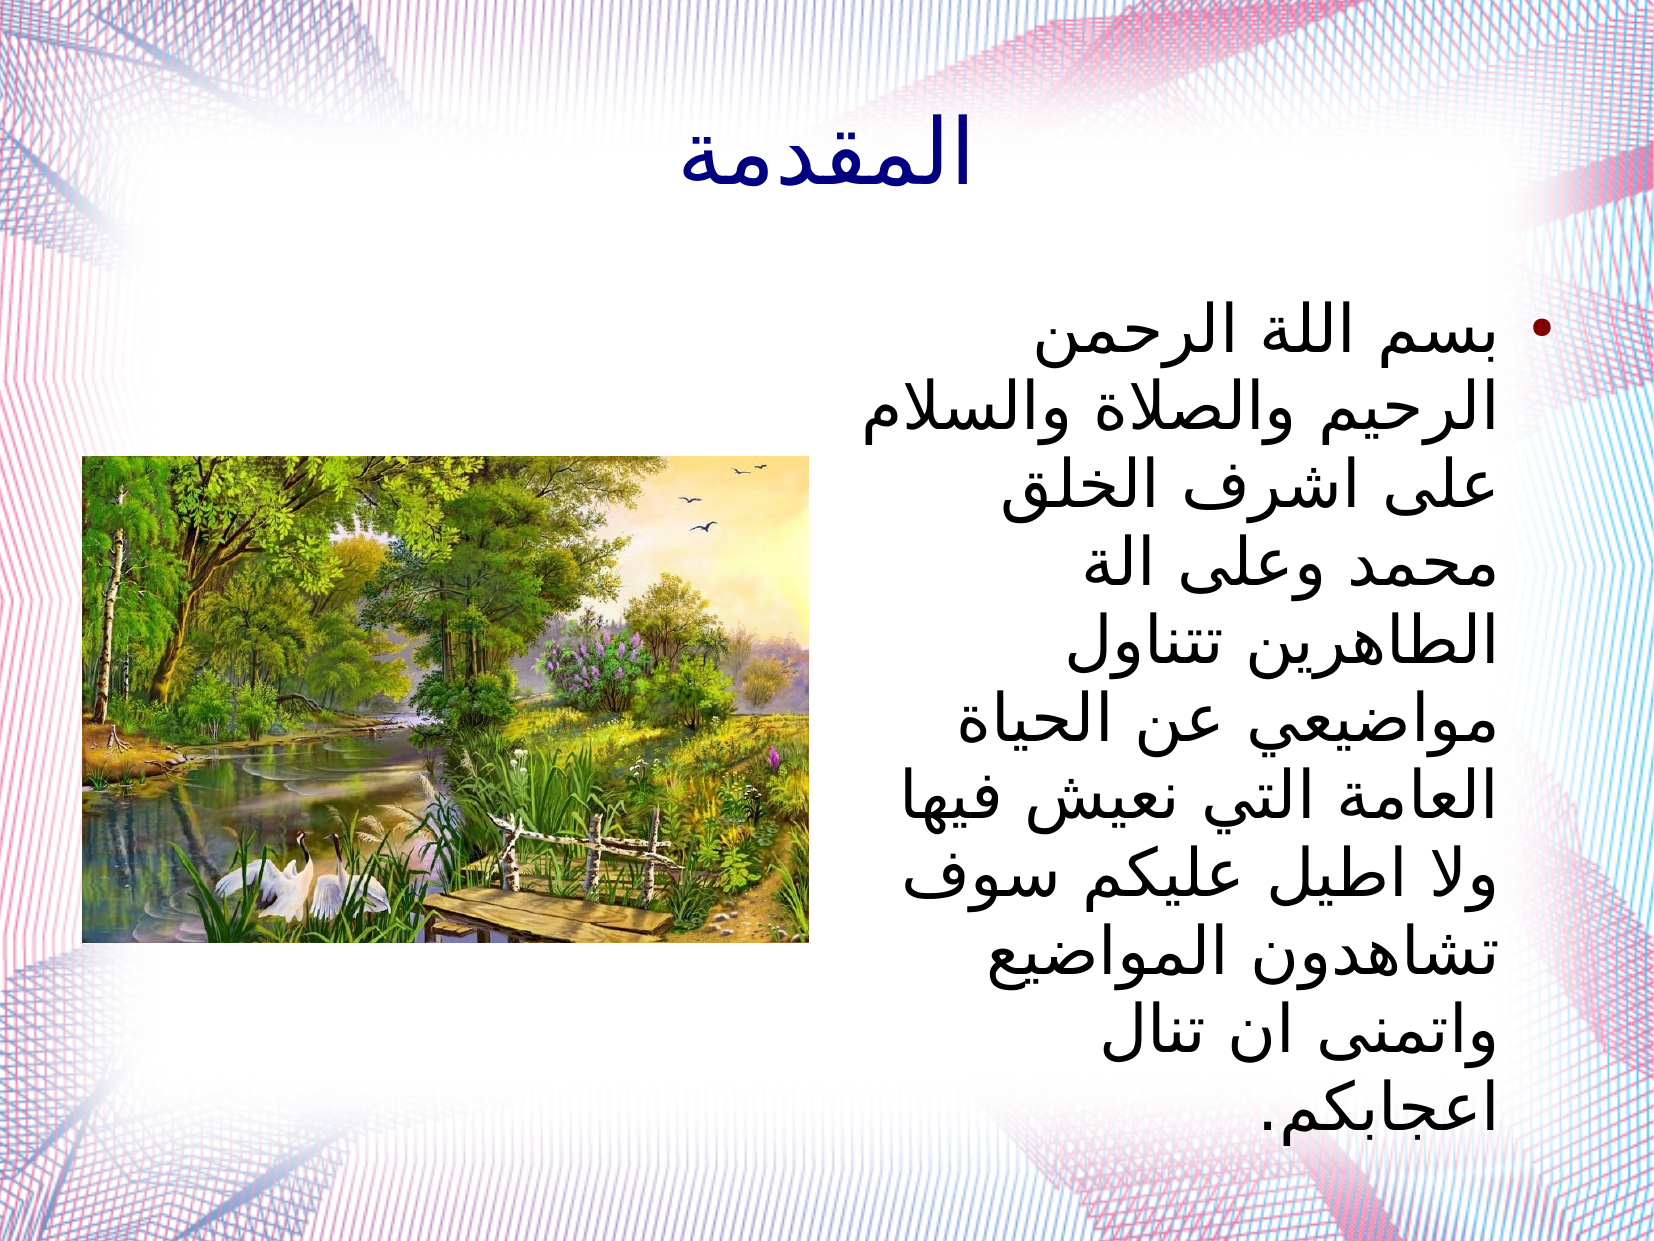

# المقدمة
بسم اللة الرحمن الرحيم والصلاة والسلام على اشرف الخلق محمد وعلى الة الطاهرين تتناول مواضيعي عن الحياة العامة التي نعيش فيها ولا اطيل عليكم سوف تشاهدون المواضيع واتمنى ان تنال اعجابكم.